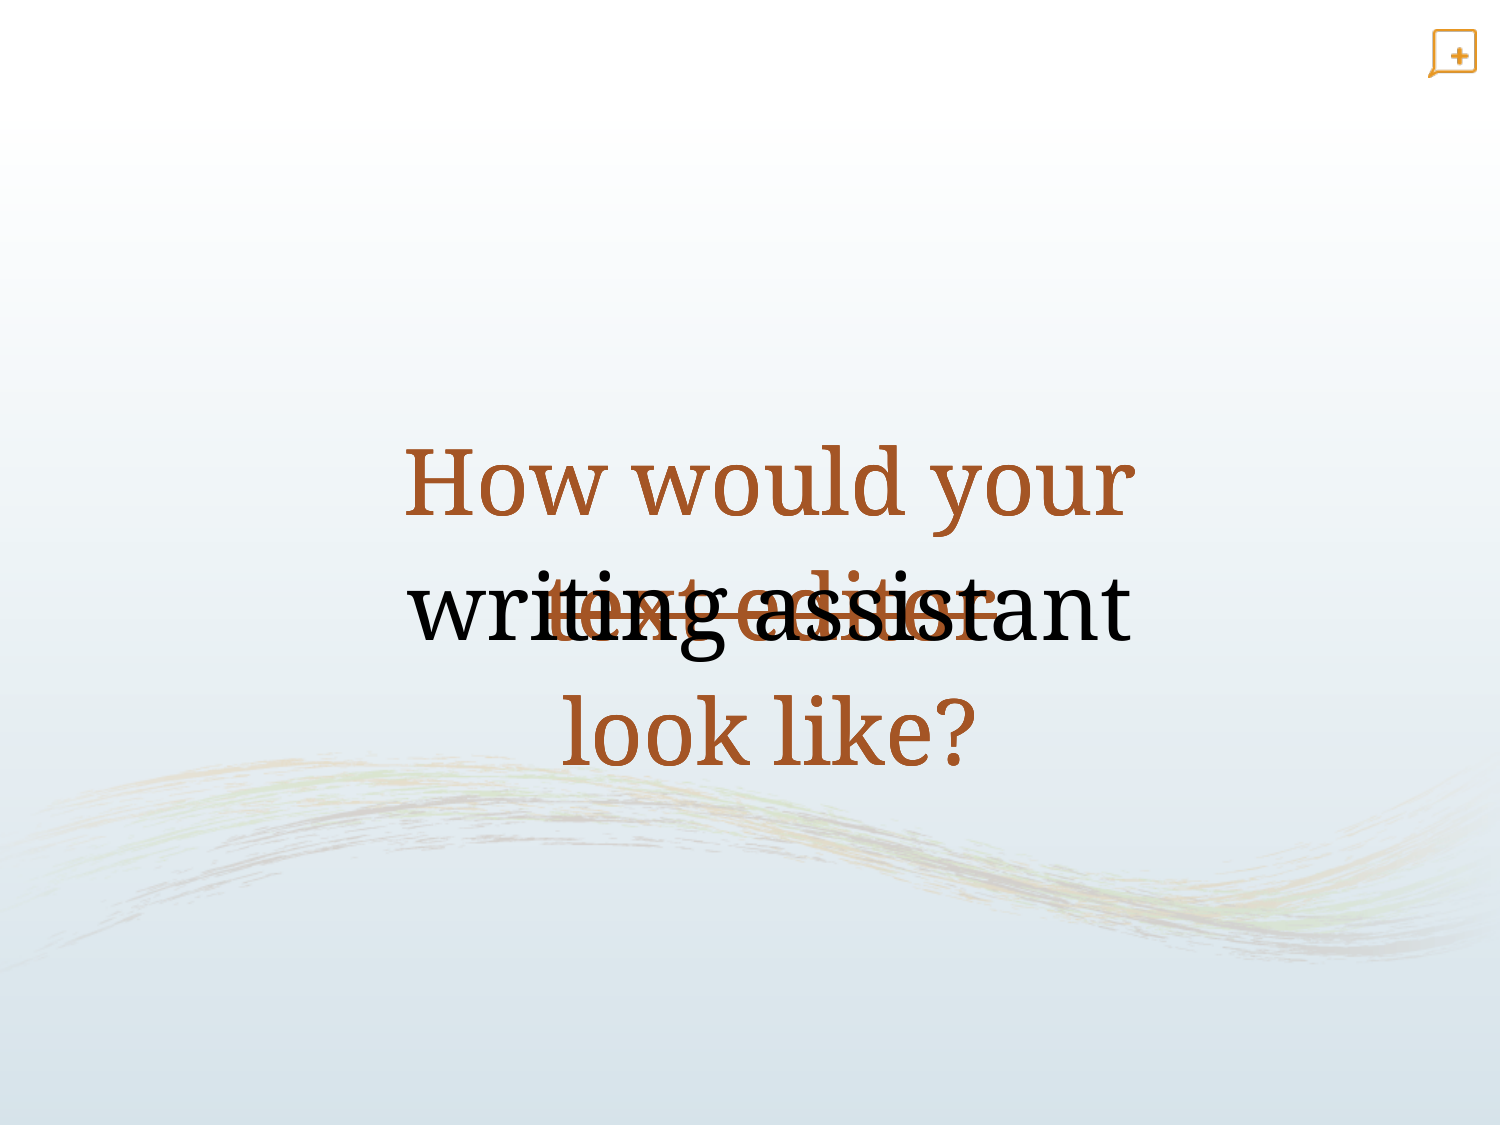

# How would your text editor look like?
How would your
text editor
look like?
How would your
writing assistant
look like?